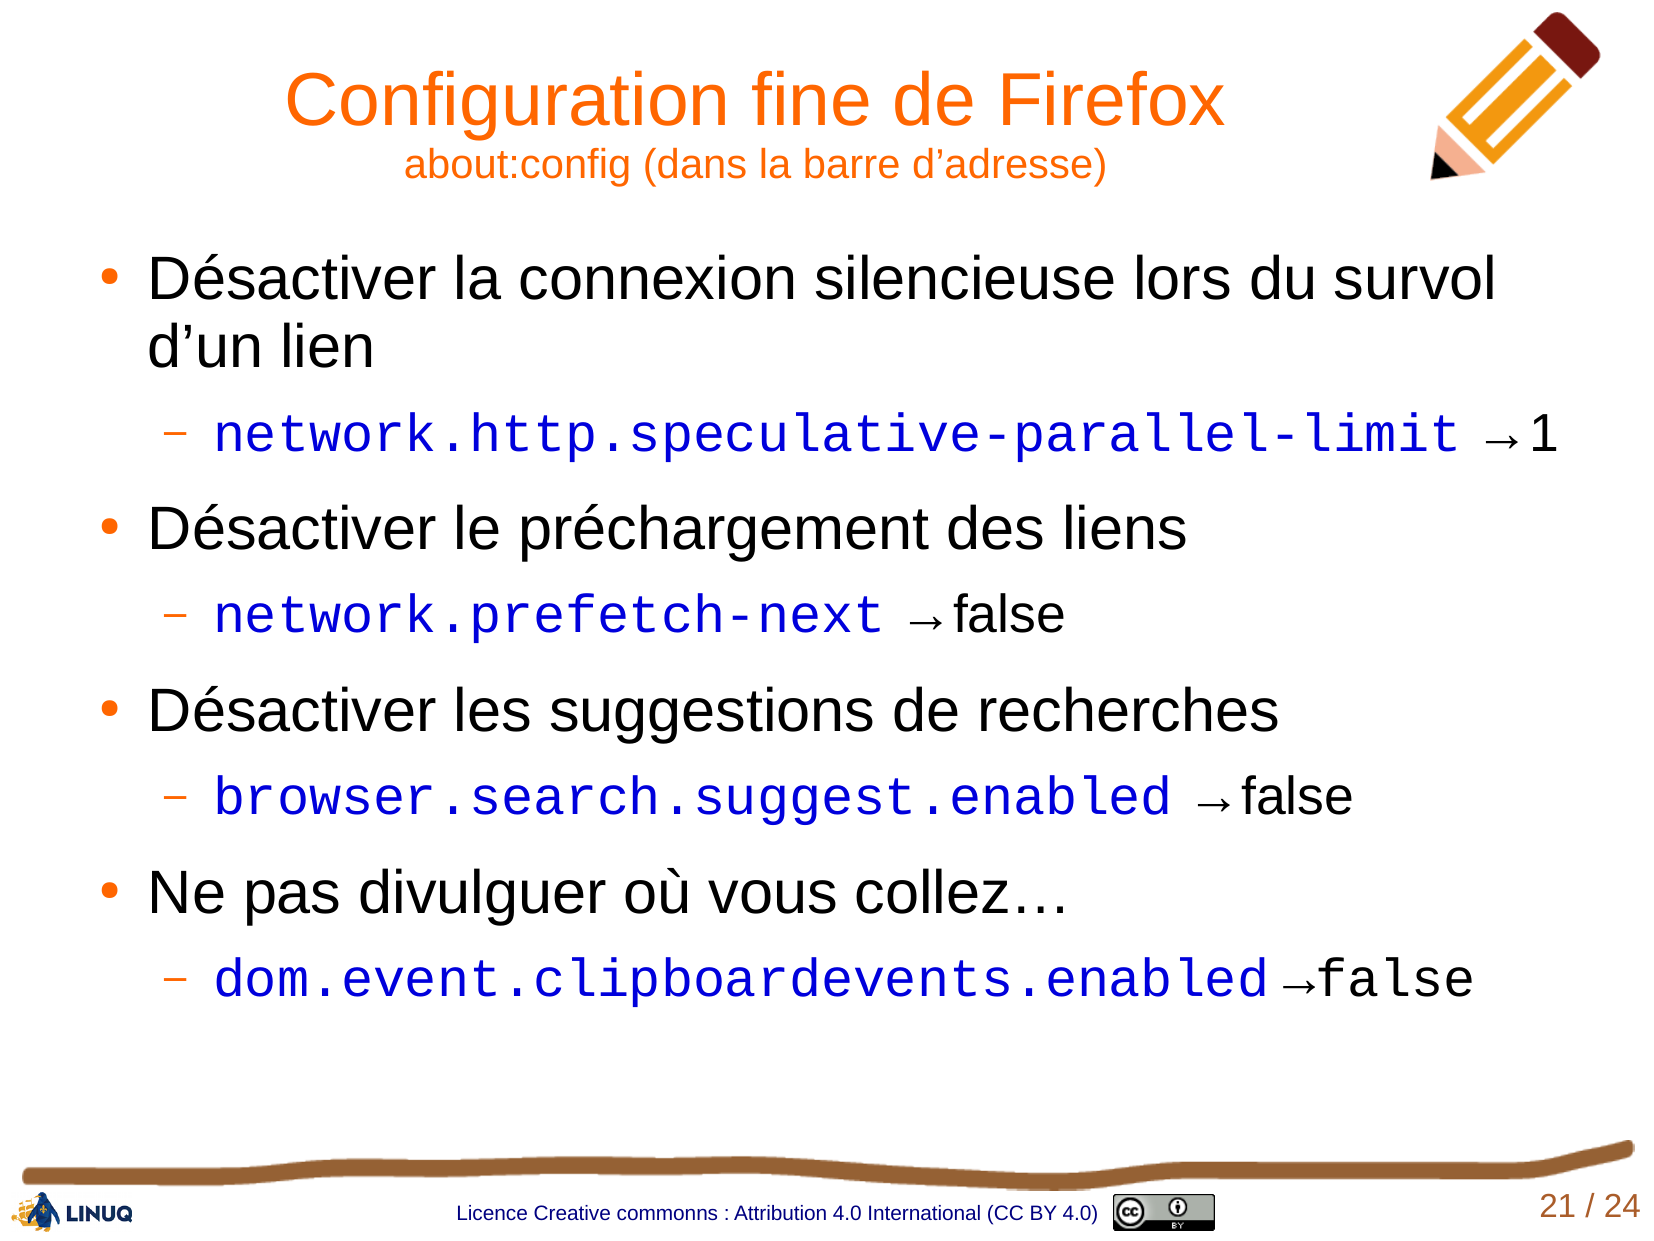

# Configuration fine de Firefox about:config (dans la barre d’adresse)
Désactiver la connexion silencieuse lors du survol d’un lien
network.http.speculative-parallel-limit →1
Désactiver le préchargement des liens
network.prefetch-next →false
Désactiver les suggestions de recherches
browser.search.suggest.enabled →false
Ne pas divulguer où vous collez…
dom.event.clipboardevents.enabled →false